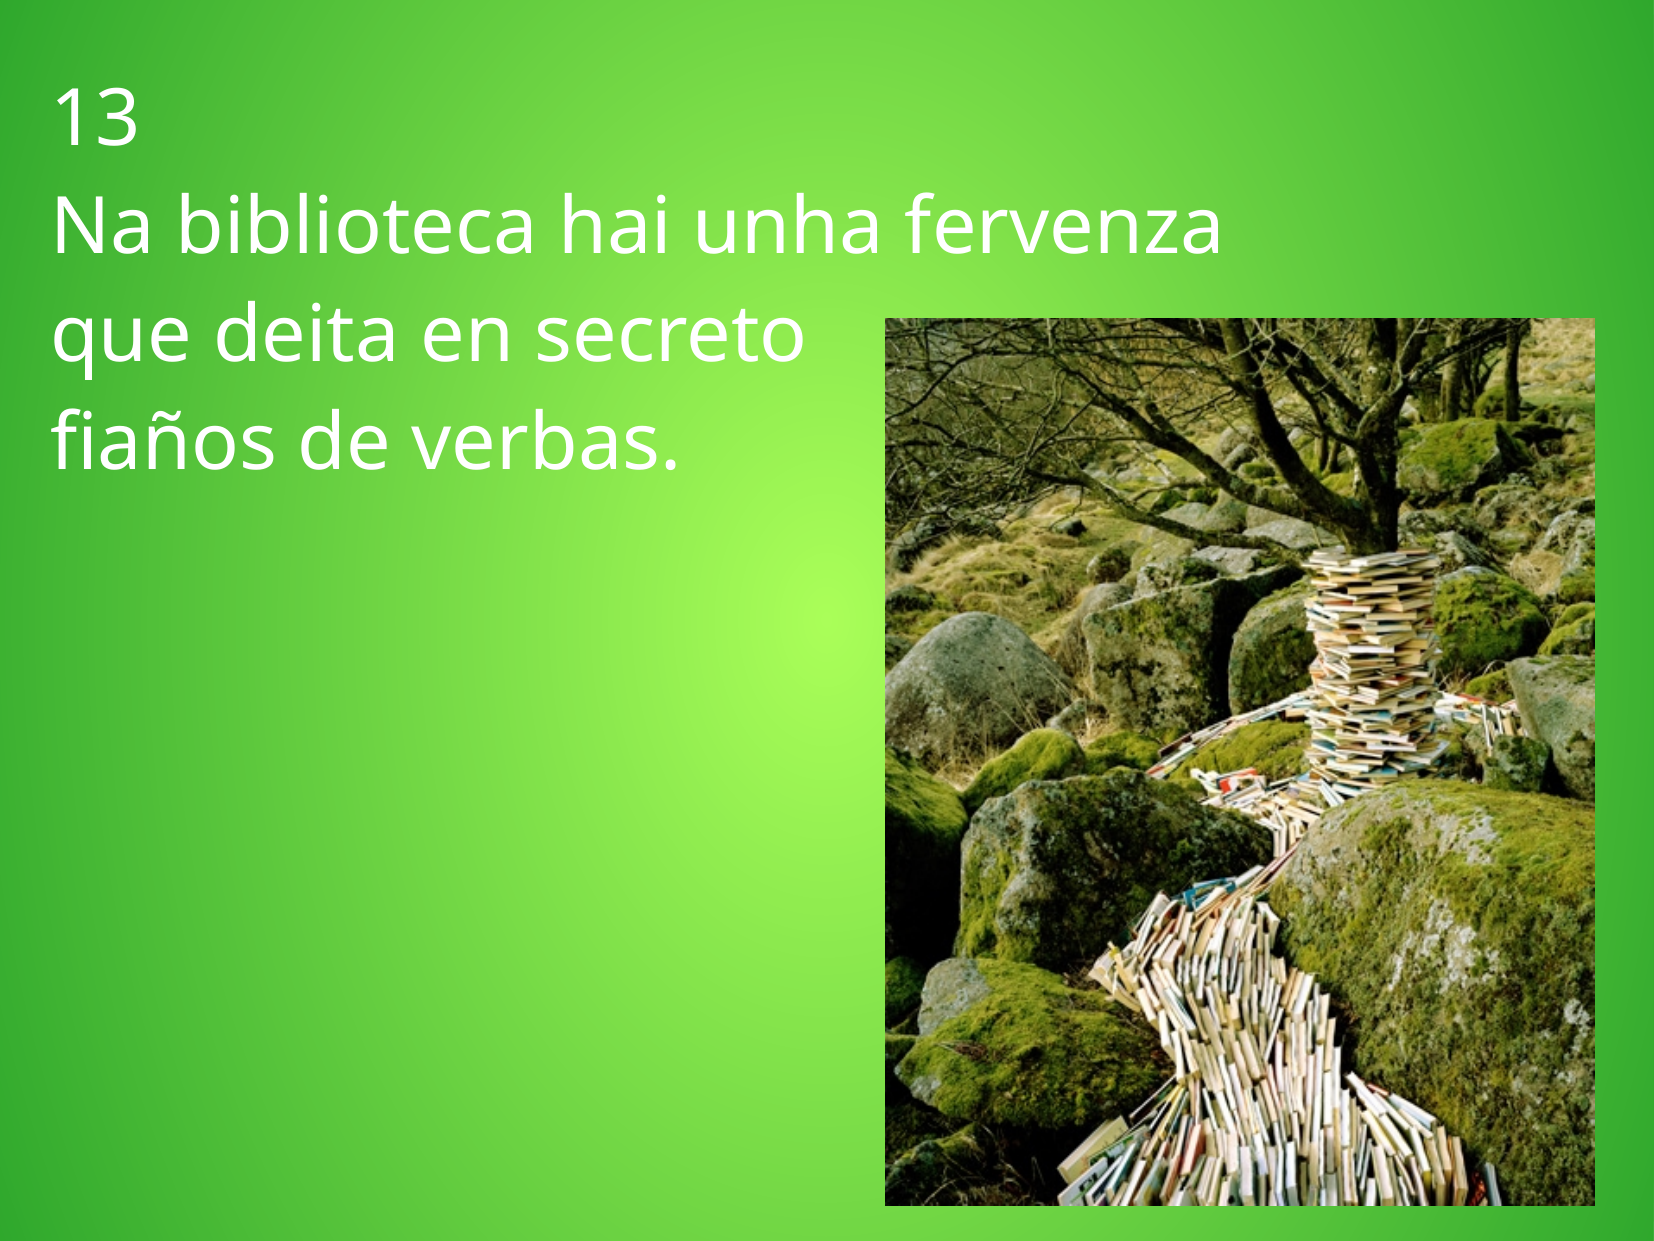

13
Na biblioteca hai unha fervenza
que deita en secreto
fiaños de verbas.